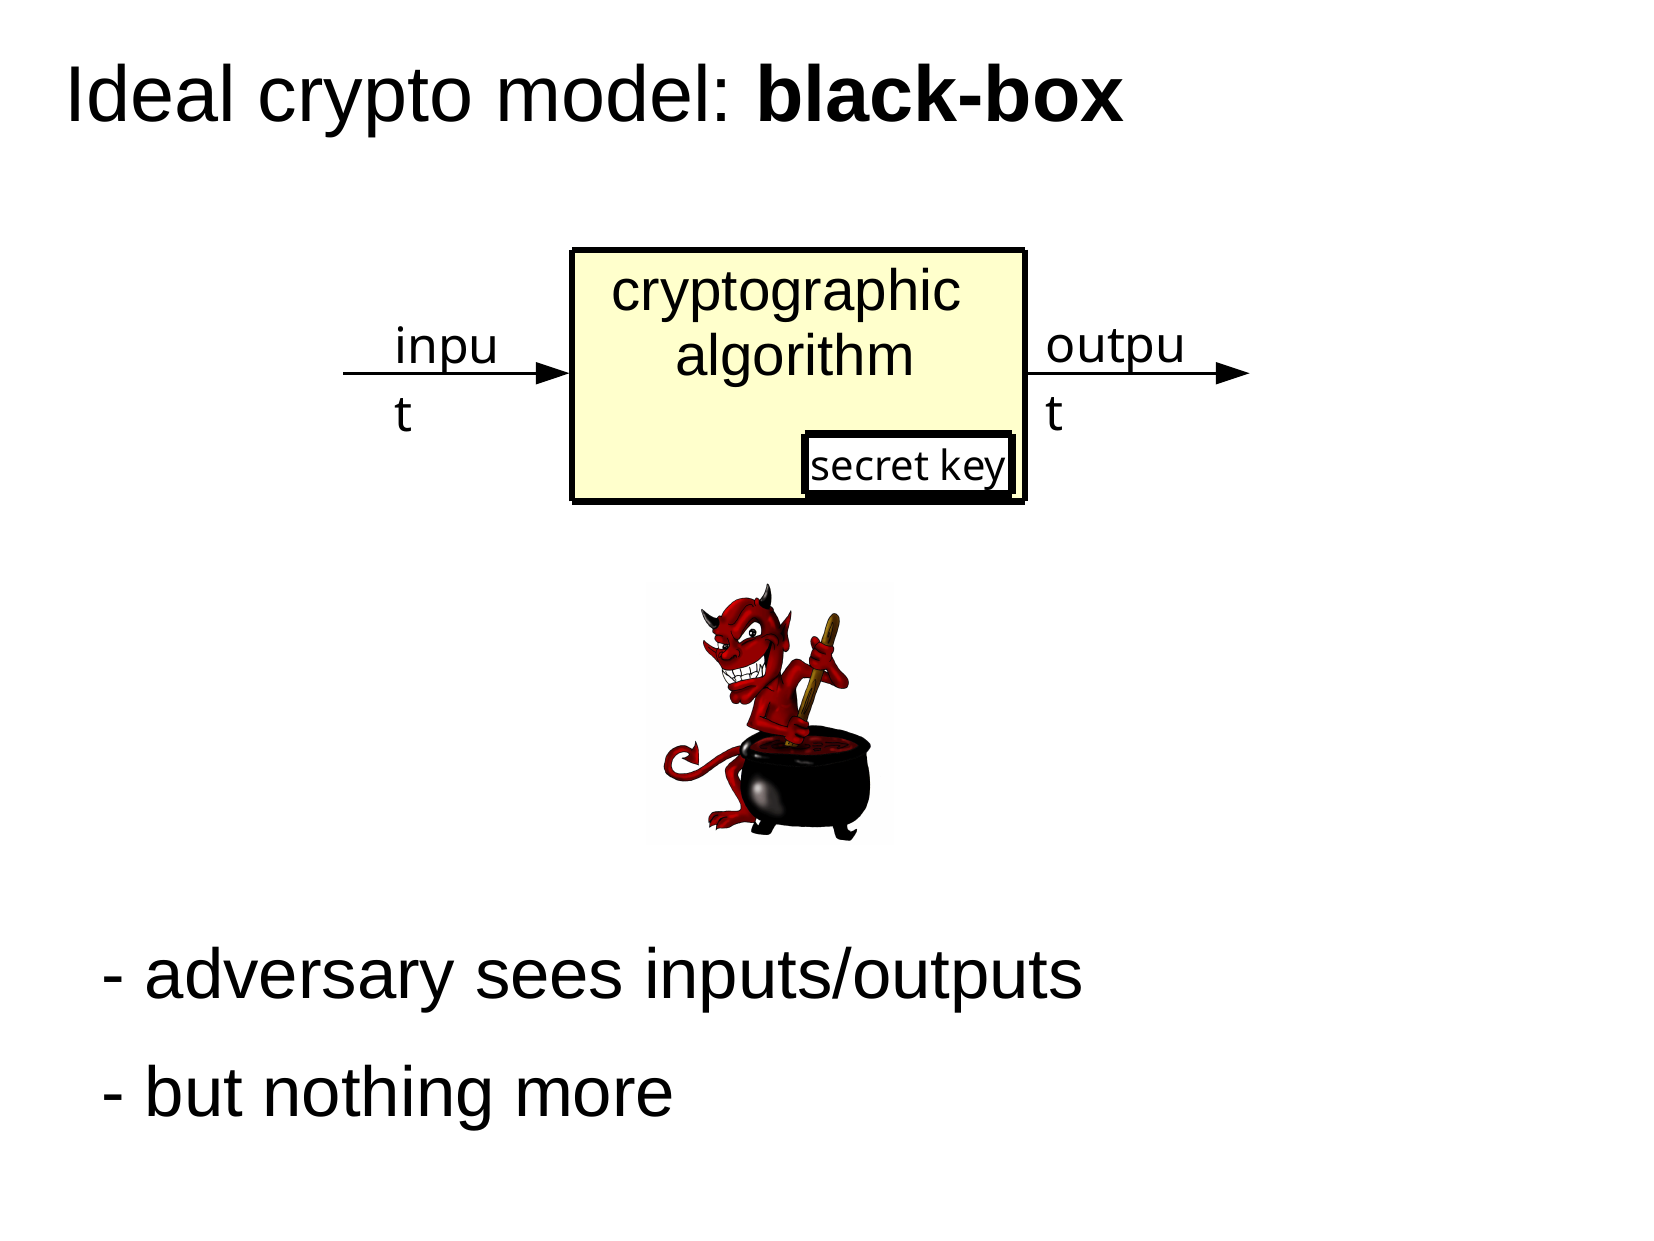

Ideal crypto model: black-box
cryptographic
algorithm
output
input
secret key
	- adversary sees inputs/outputs
	- but nothing more